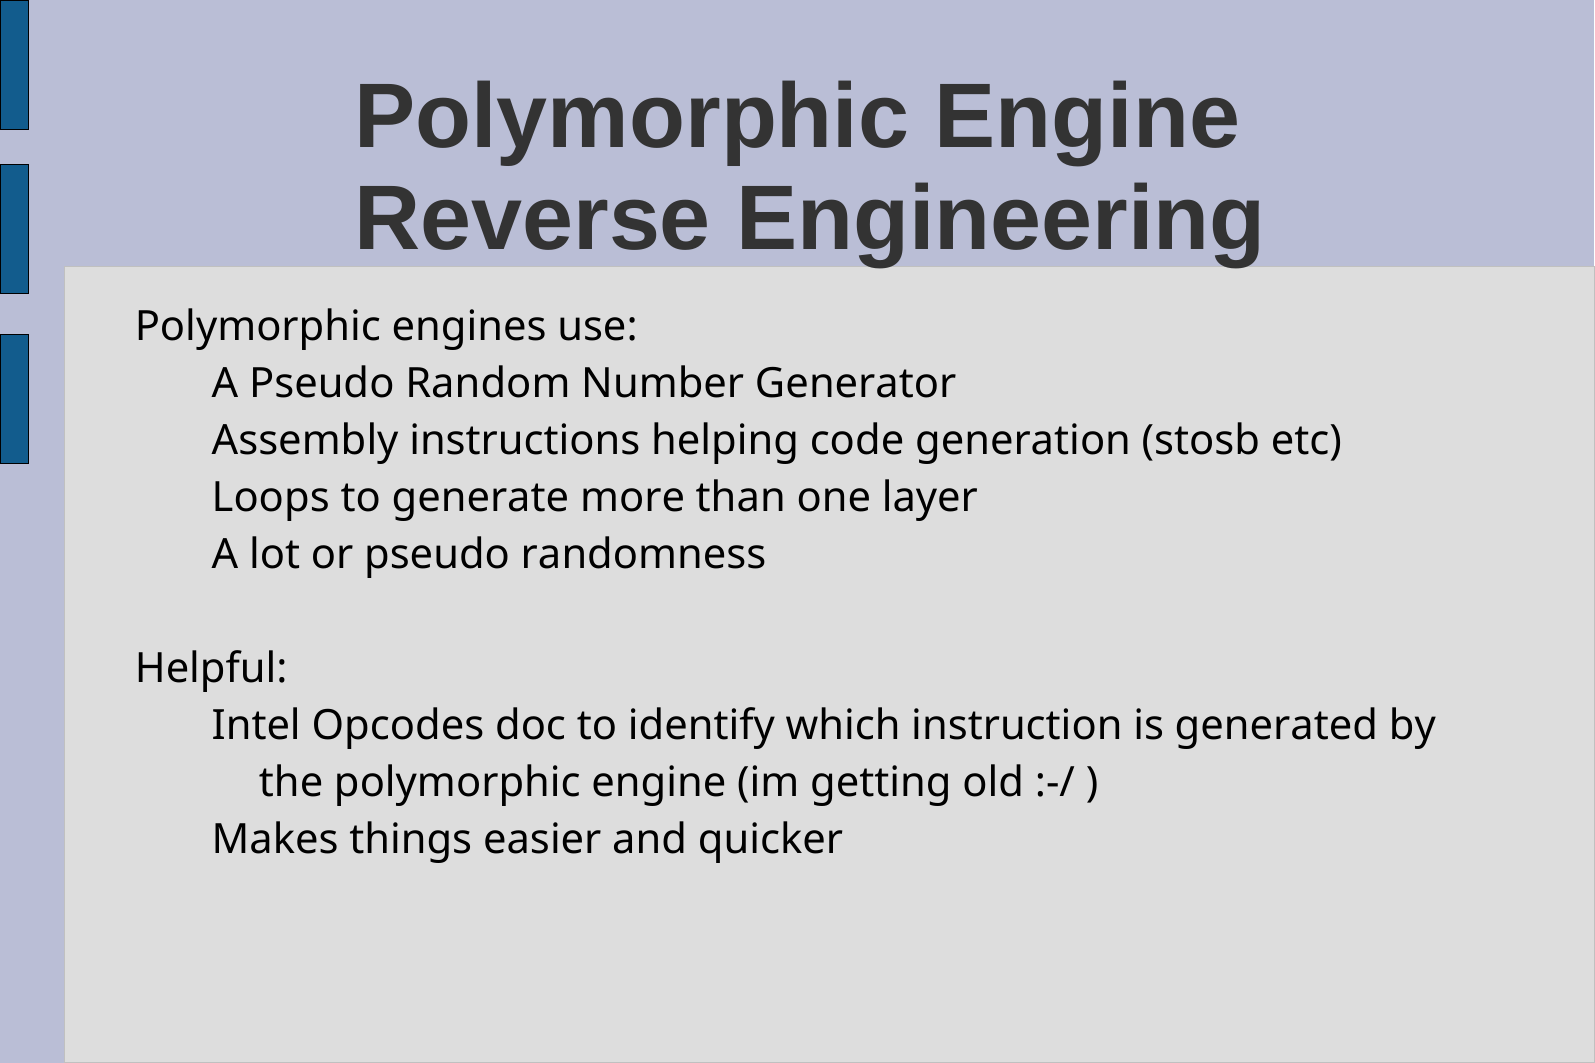

# Polymorphic Engine Reverse Engineering
Polymorphic engines use:
A Pseudo Random Number Generator
Assembly instructions helping code generation (stosb etc)
Loops to generate more than one layer
A lot or pseudo randomness
Helpful:
Intel Opcodes doc to identify which instruction is generated by the polymorphic engine (im getting old :-/ )
Makes things easier and quicker